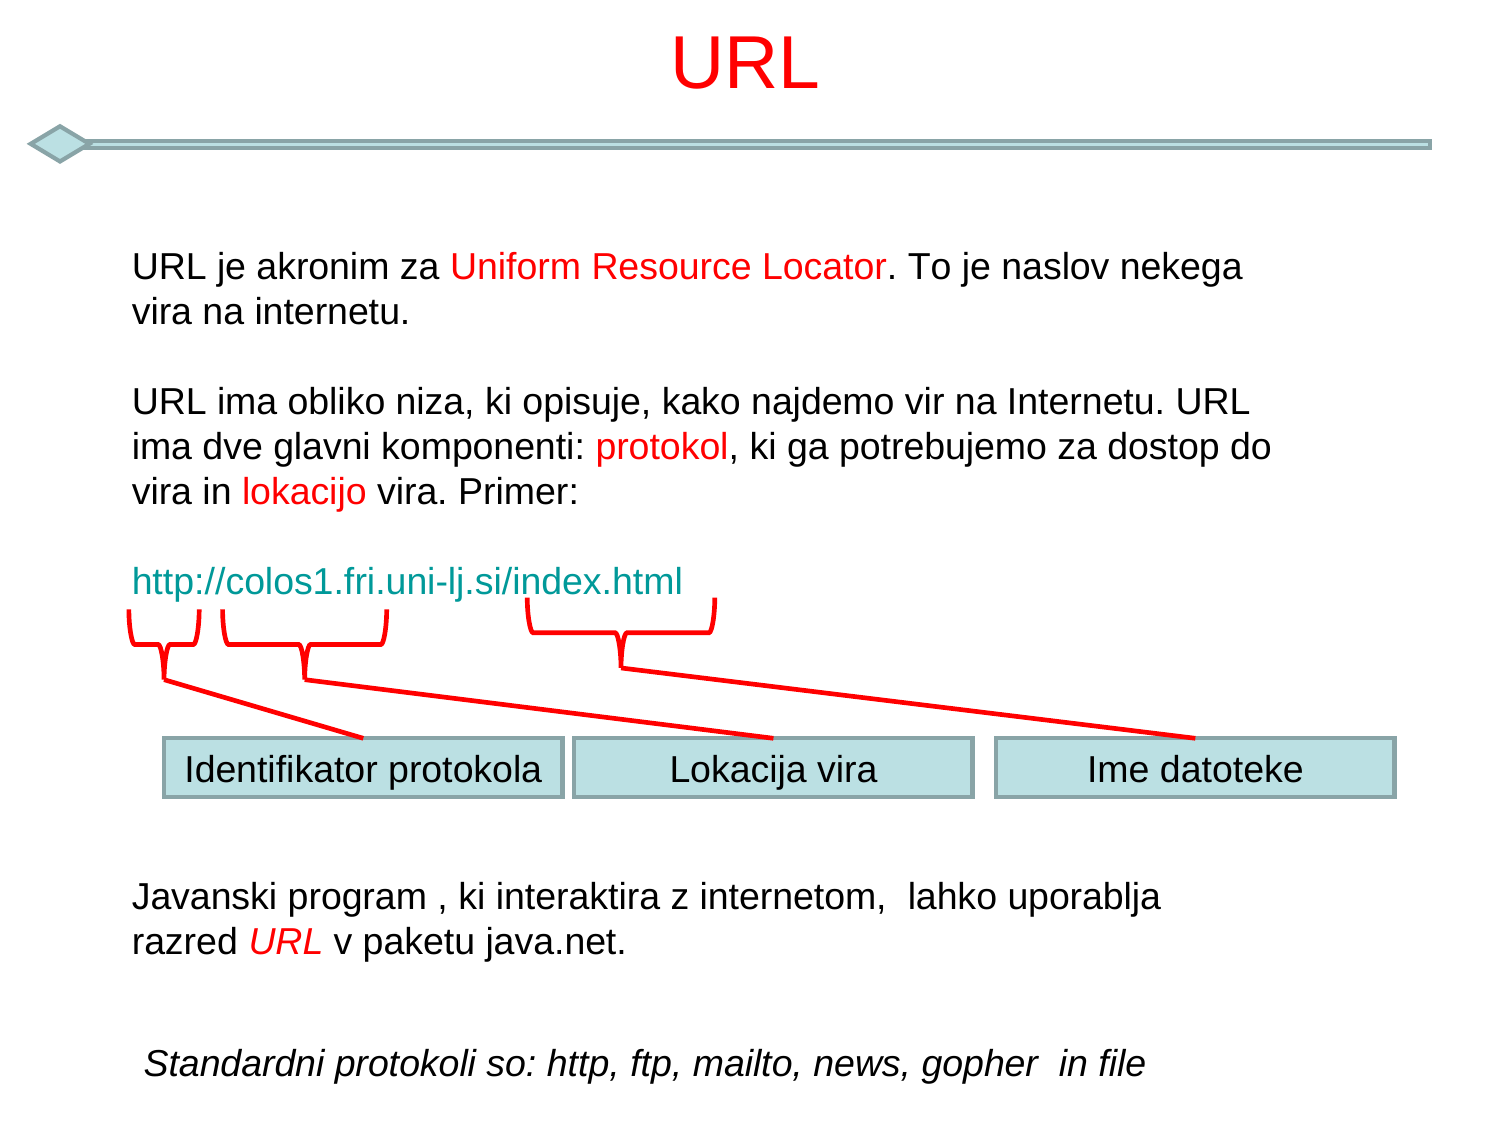

# URL
URL je akronim za Uniform Resource Locator. To je naslov nekega vira na internetu.
URL ima obliko niza, ki opisuje, kako najdemo vir na Internetu. URL ima dve glavni komponenti: protokol, ki ga potrebujemo za dostop do vira in lokacijo vira. Primer:
http://colos1.fri.uni-lj.si/index.html
Javanski program , ki interaktira z internetom, lahko uporablja razred URL v paketu java.net.
Identifikator protokola
Lokacija vira
Ime datoteke
Standardni protokoli so: http, ftp, mailto, news, gopher in file